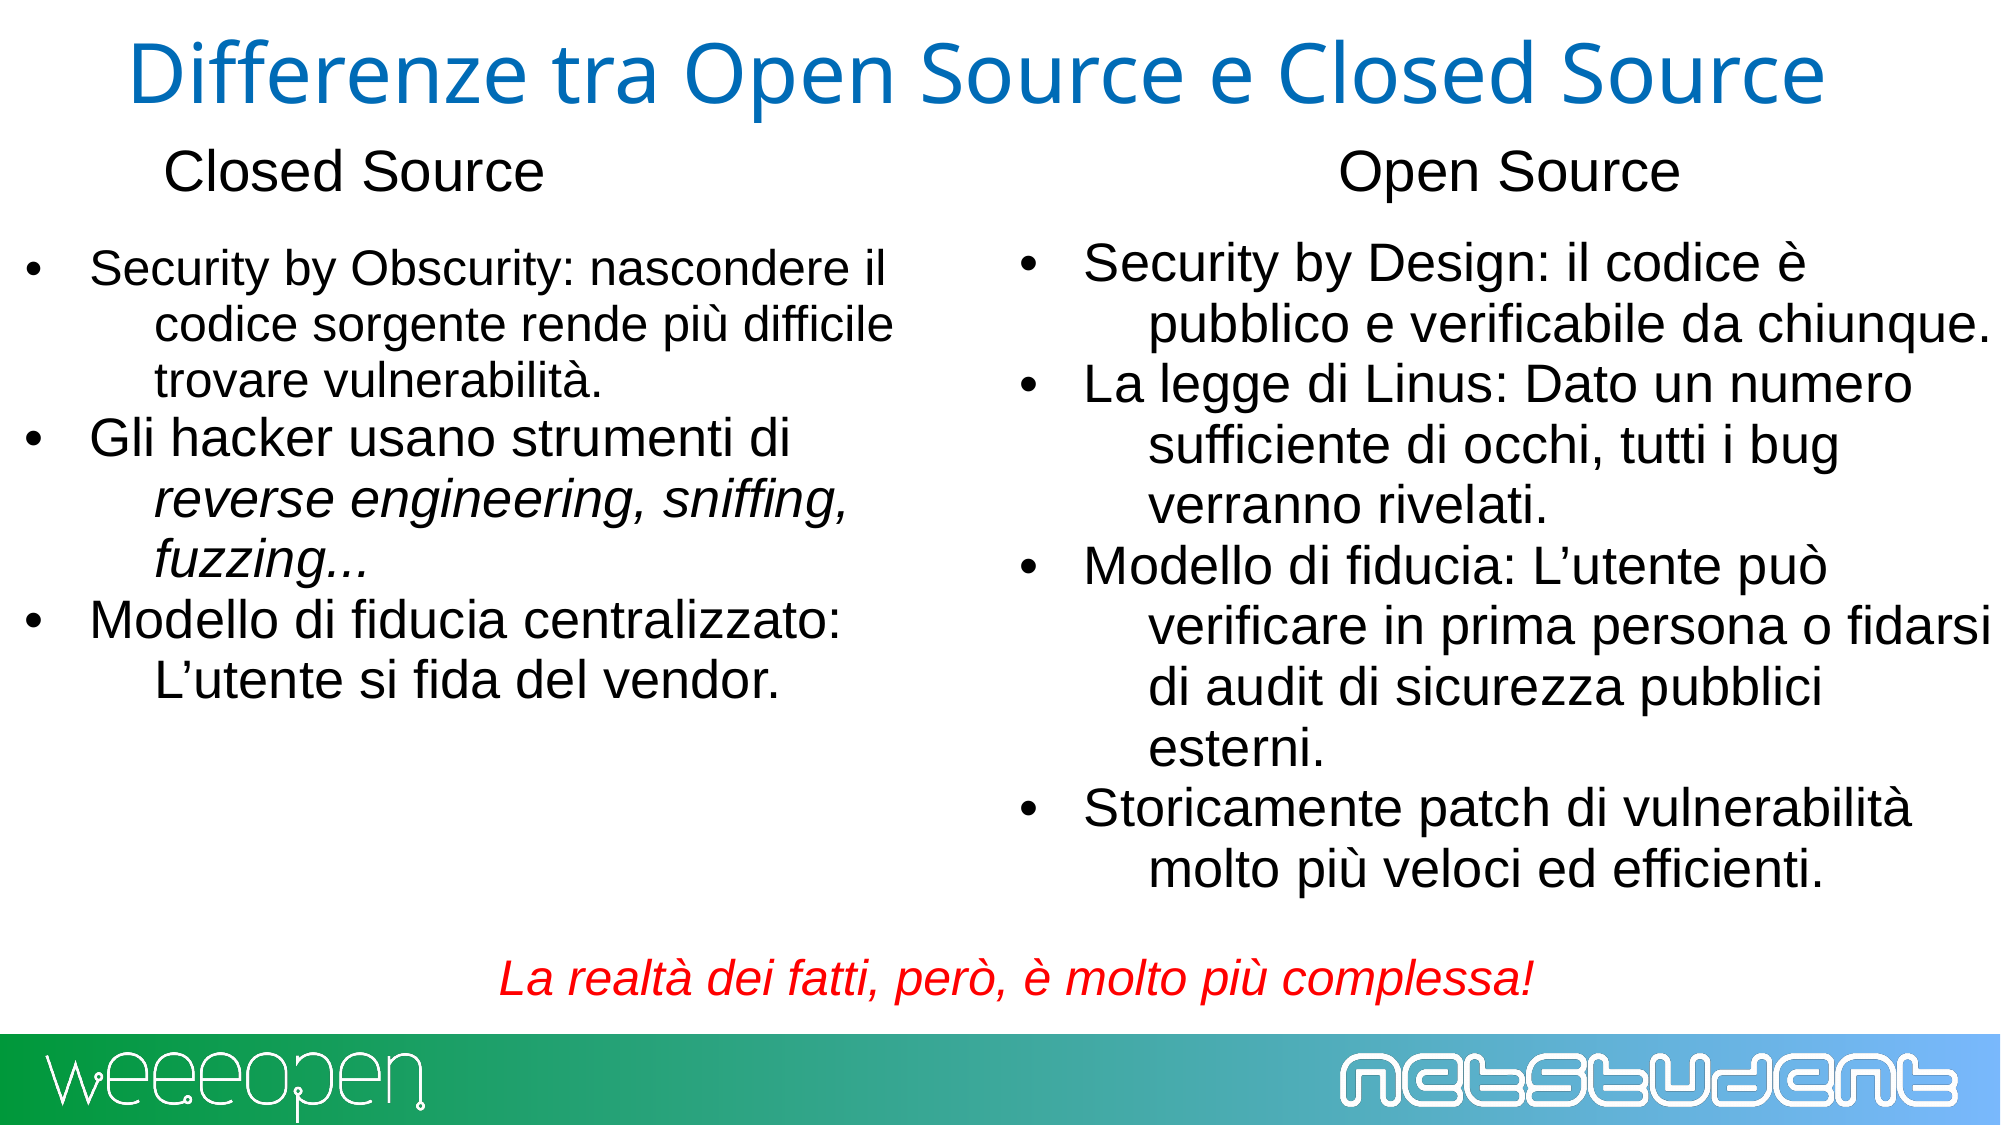

# Differenze tra Open Source e Closed Source
Closed Source
Open Source
Security by Design: il codice è pubblico e verificabile da chiunque.
La legge di Linus: Dato un numero sufficiente di occhi, tutti i bug verranno rivelati.
Modello di fiducia: L’utente può verificare in prima persona o fidarsi di audit di sicurezza pubblici esterni.
Storicamente patch di vulnerabilità molto più veloci ed efficienti.
Security by Obscurity: nascondere il codice sorgente rende più difficile trovare vulnerabilità.
Gli hacker usano strumenti di reverse engineering, sniffing, fuzzing...
Modello di fiducia centralizzato: L’utente si fida del vendor.
La realtà dei fatti, però, è molto più complessa!